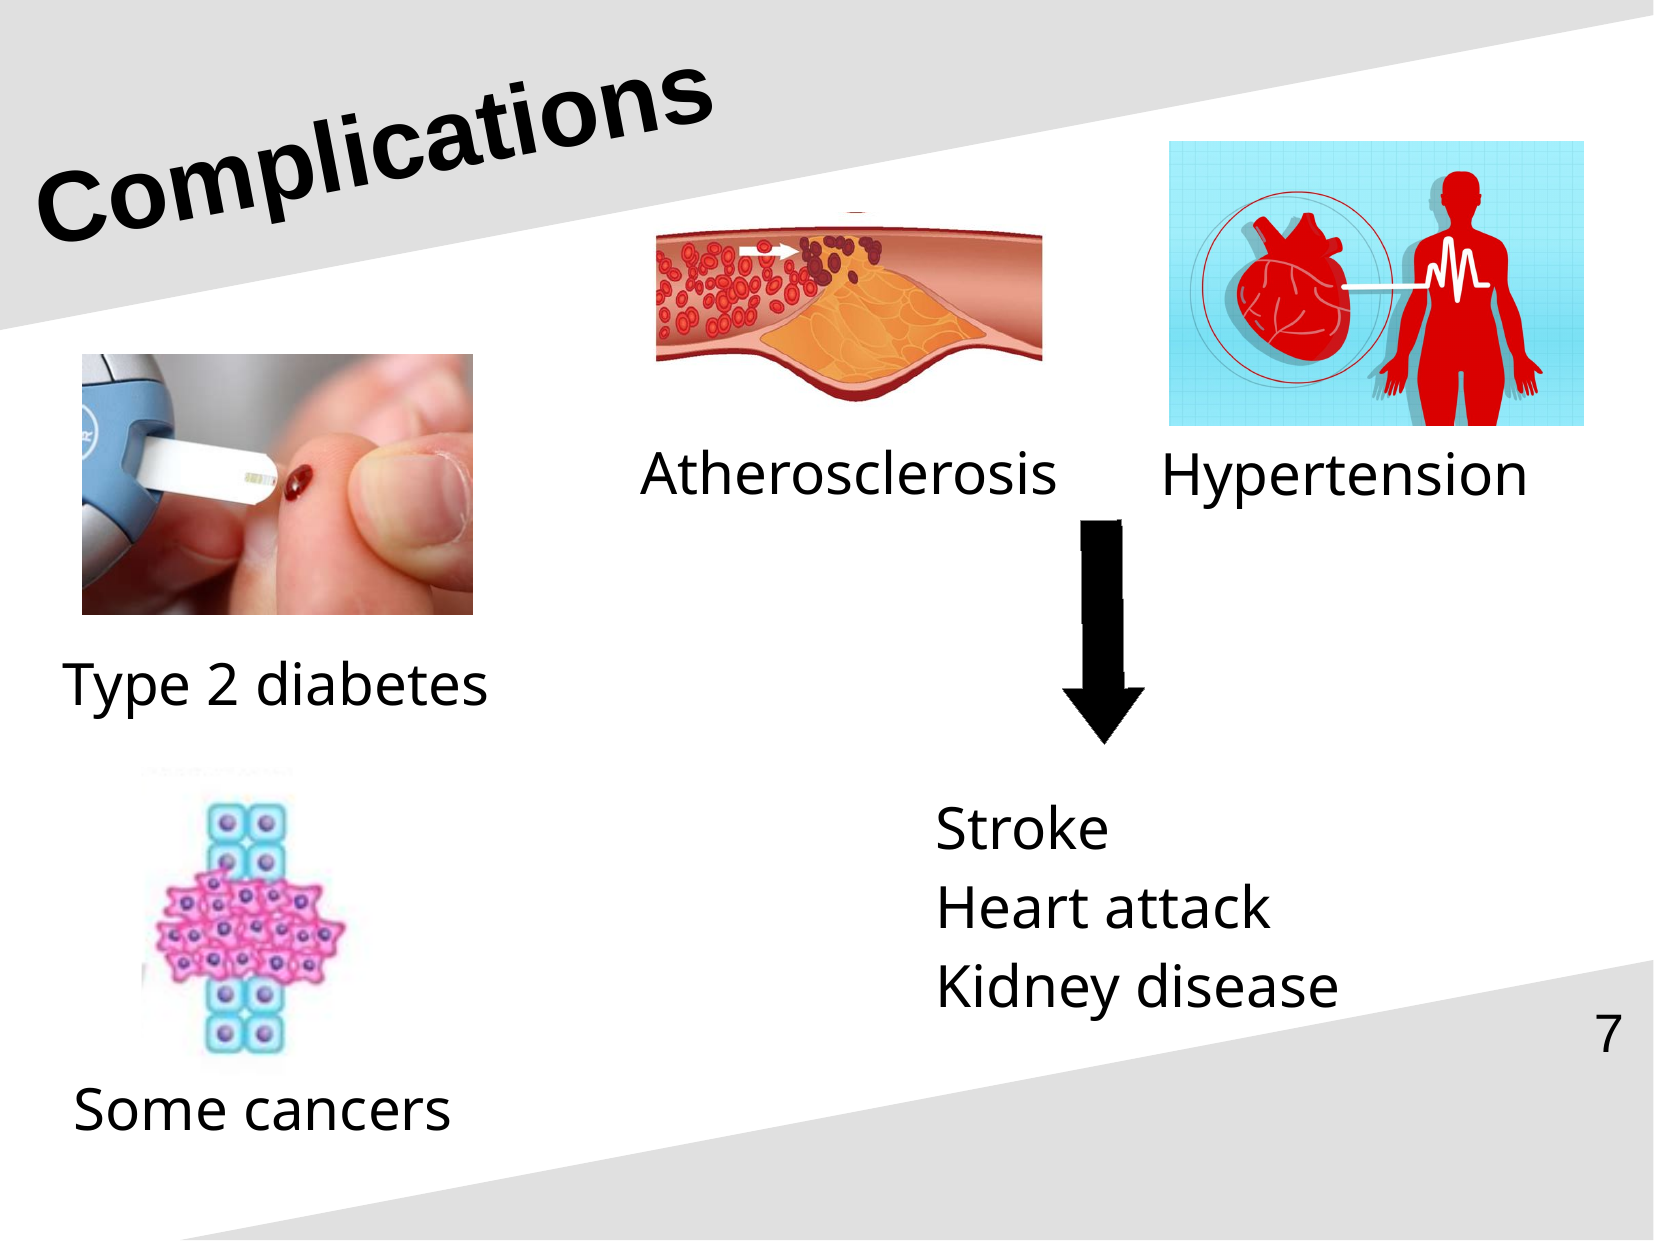

# Complications
Atherosclerosis
Hypertension
Type 2 diabetes
Stroke
Heart attack
Kidney disease
7
Some cancers